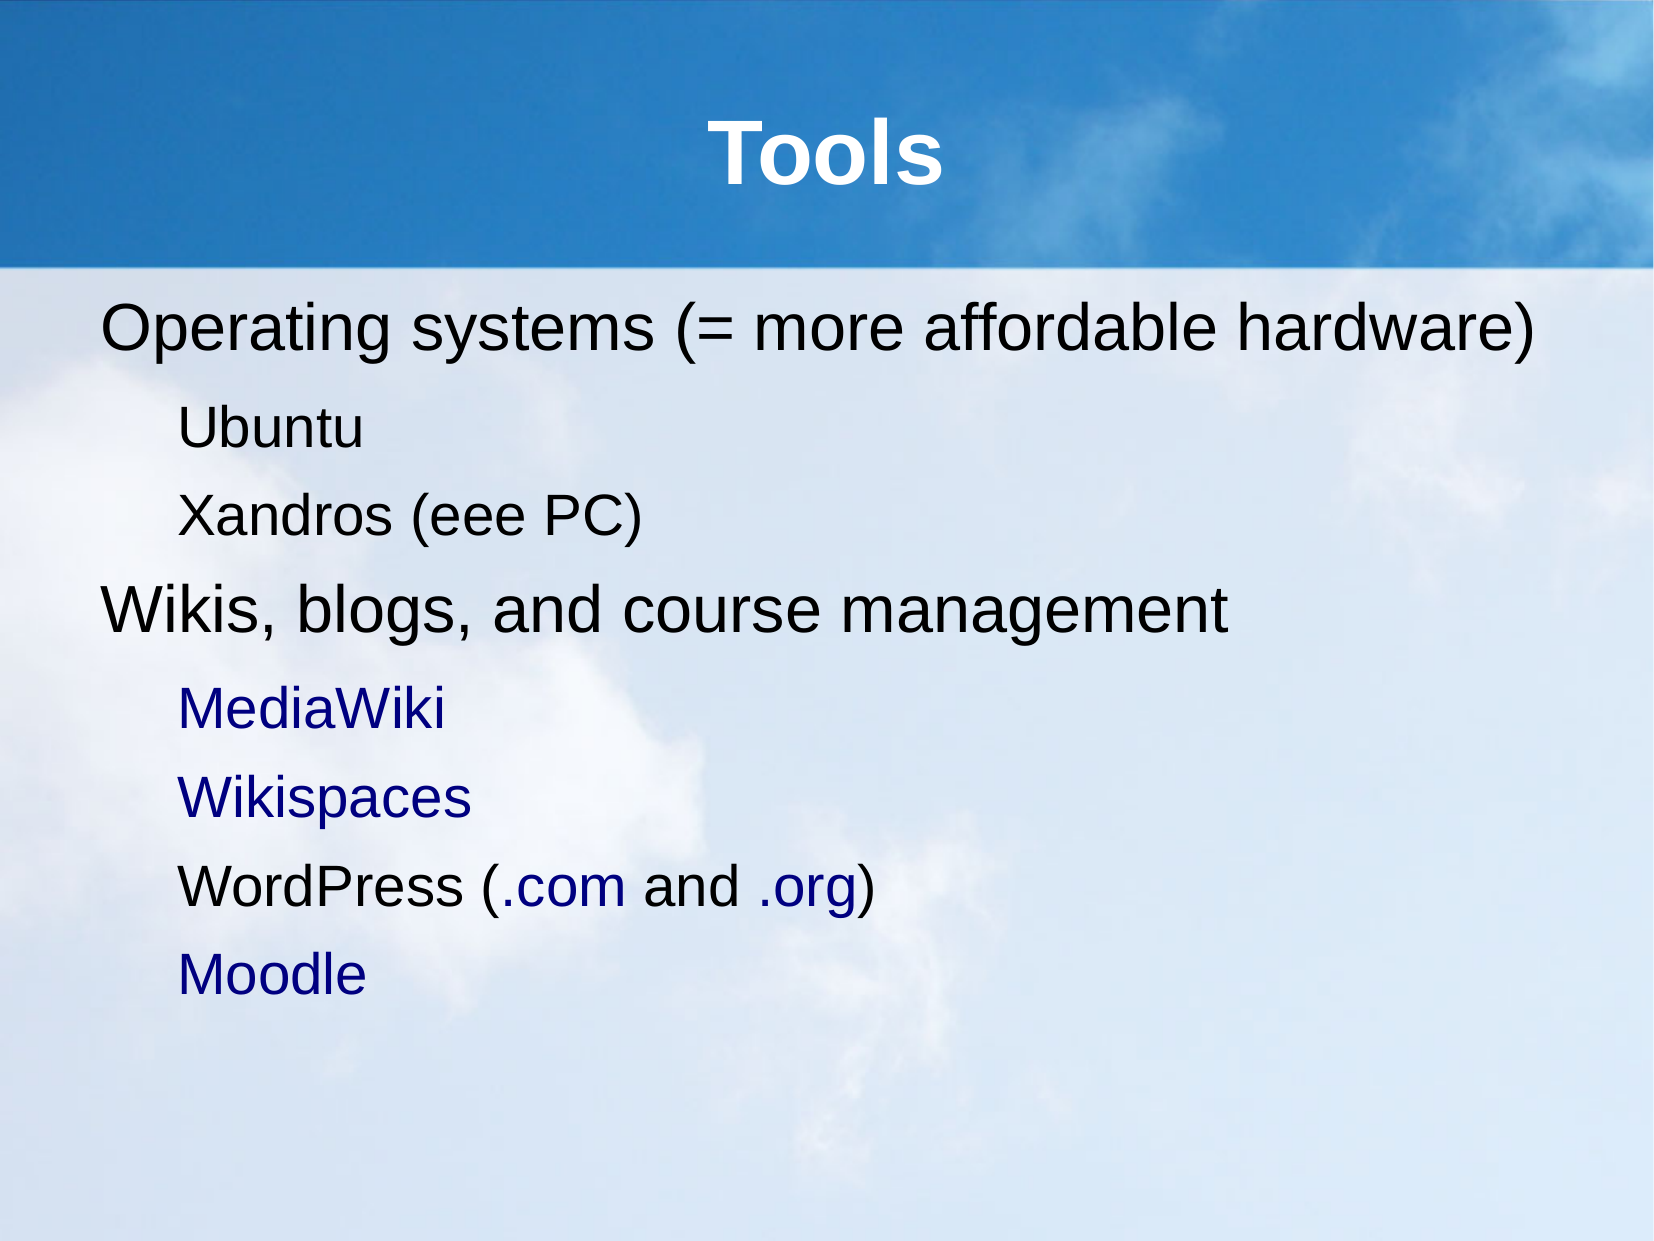

# Tools
Operating systems (= more affordable hardware)
Ubuntu
Xandros (eee PC)
Wikis, blogs, and course management
MediaWiki
Wikispaces
WordPress (.com and .org)
Moodle